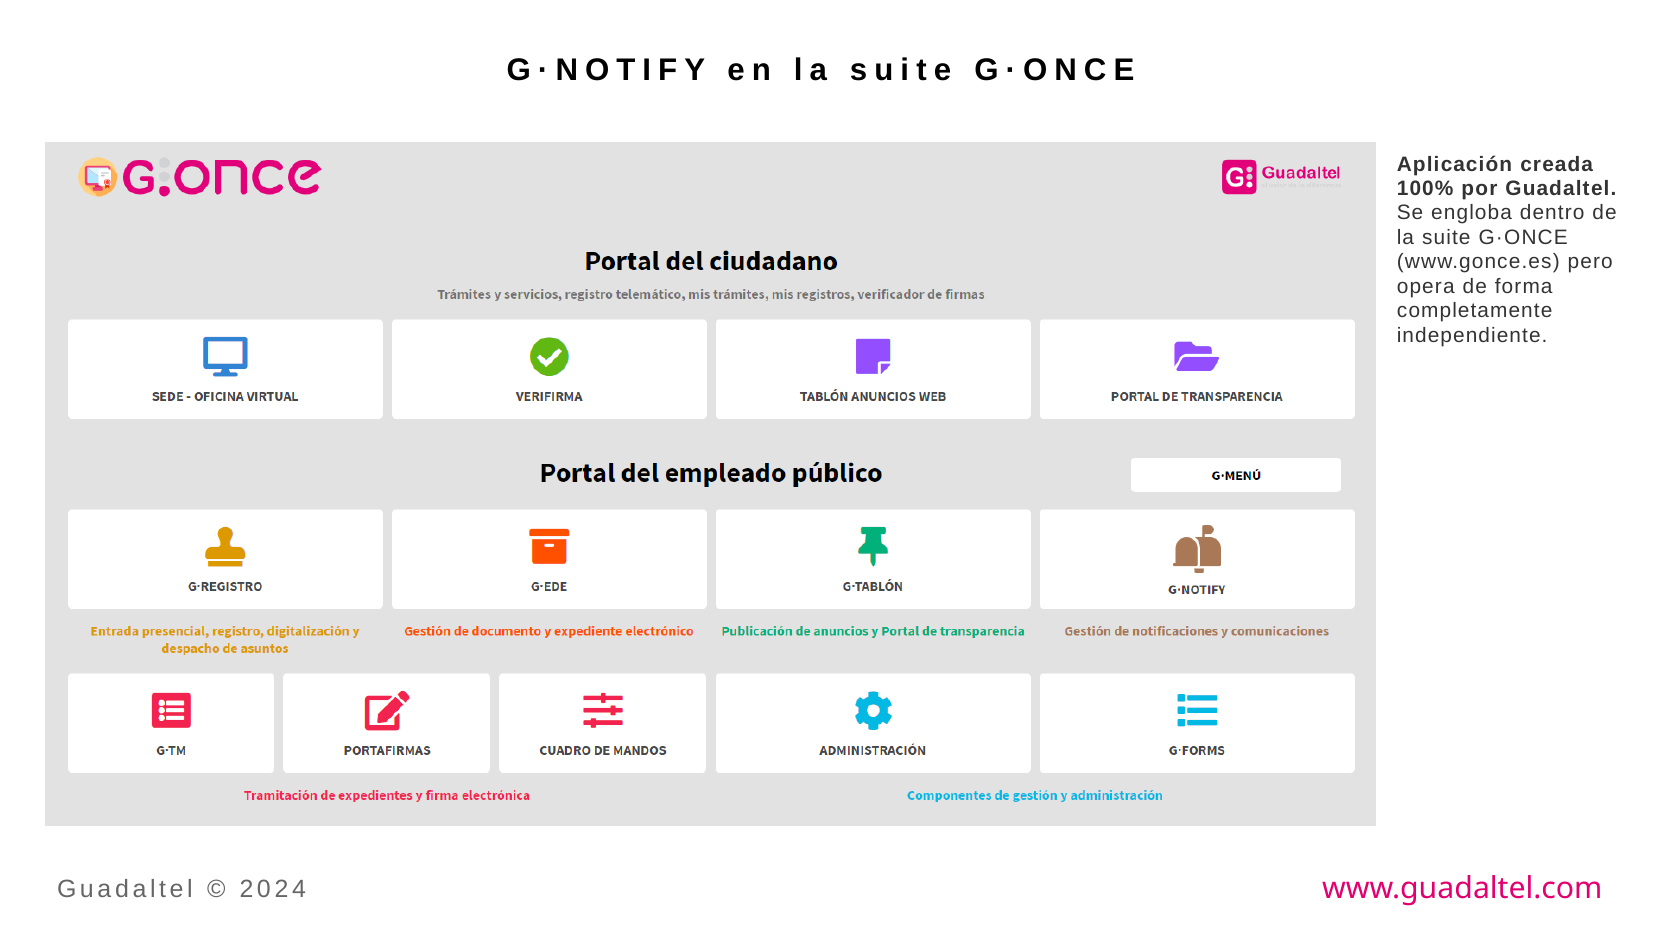

G·NOTIFY en la suite G·ONCE
Aplicación creada 100% por Guadaltel.
Se engloba dentro de la suite G·ONCE (www.gonce.es) pero opera de forma completamente independiente.
www.guadaltel.com
Guadaltel © 2024